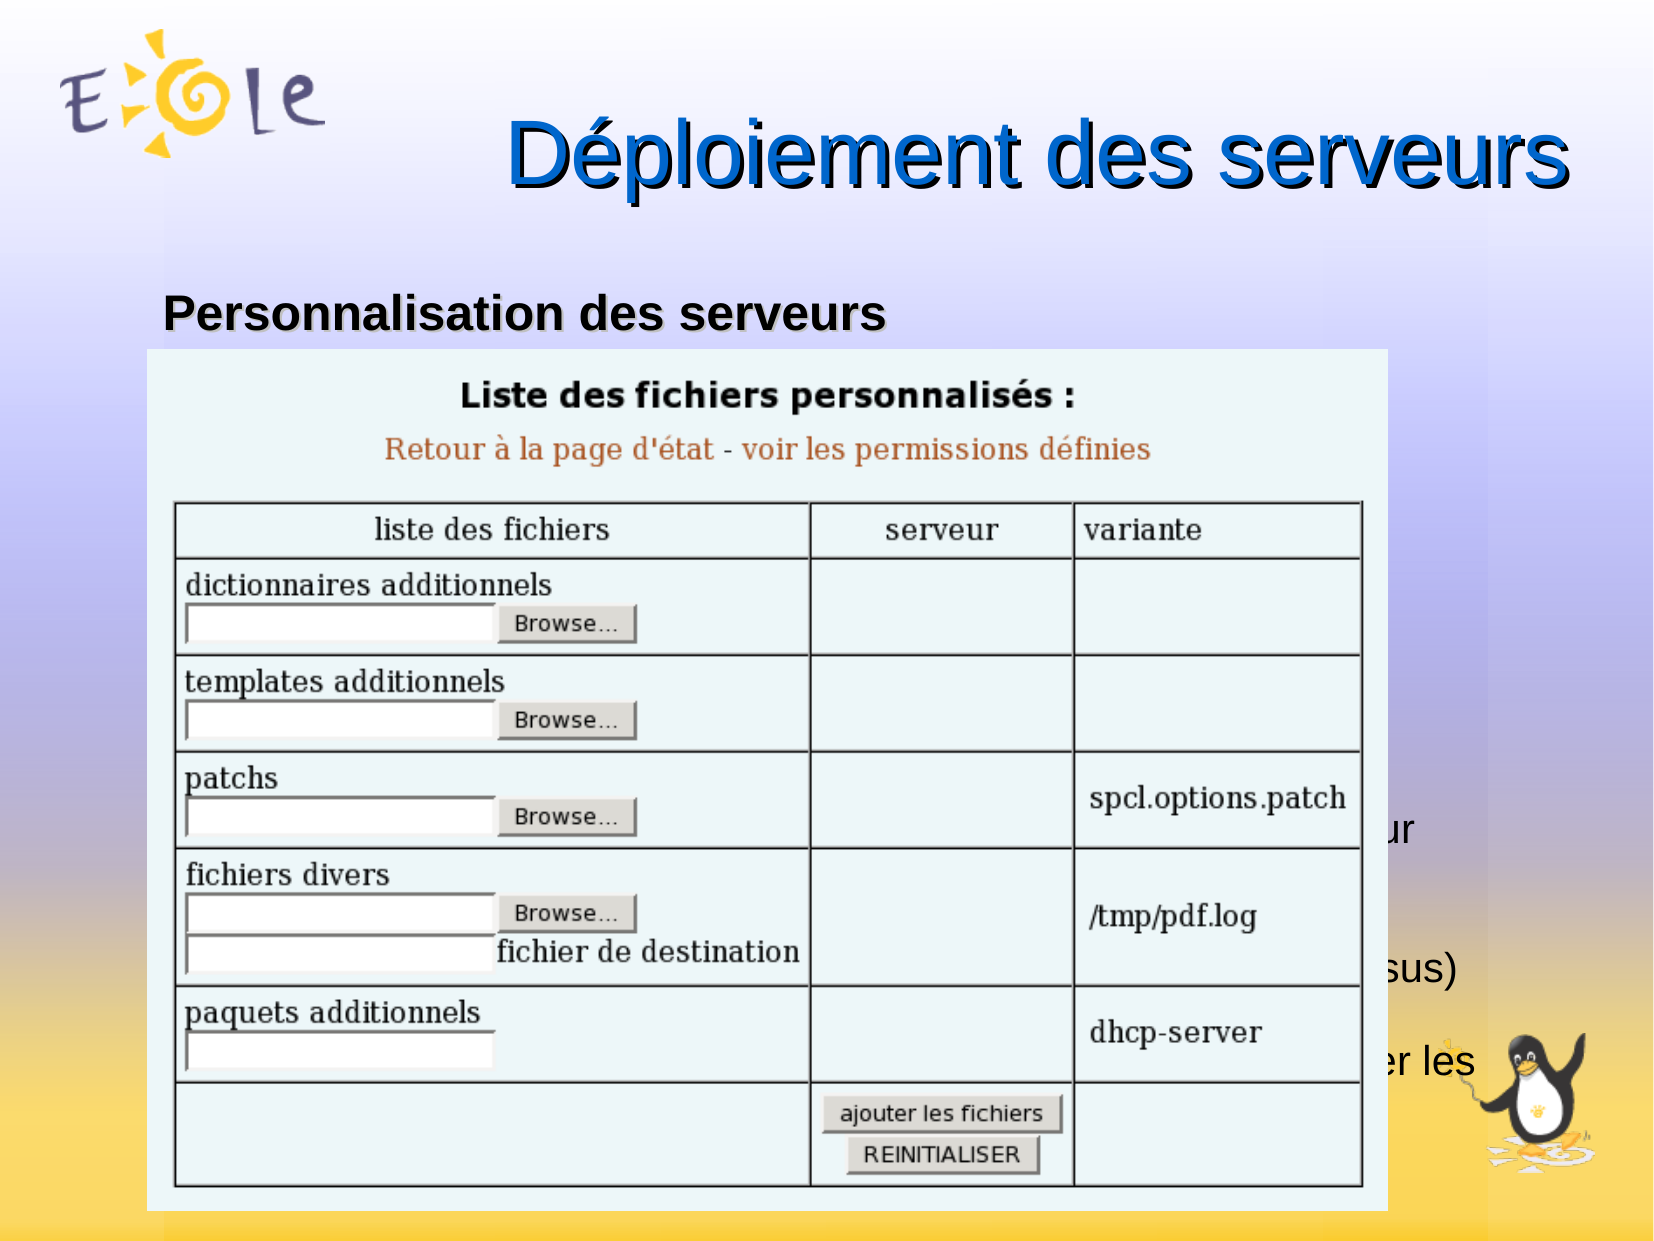

# Déploiement des serveurs
Personnalisation des serveurs
Il est possible de modifier un serveur par différentes méthodes:
	- saisie de valeurs par défaut
	- dictionnaires supplémentaires et fichiers 'templates'
	- patchs
	- fichiers divers envoyés aux serveurs
Notion de variante permettant un déploiement massif:
	variante : Ensemble de modifications à appliquer sur un serveur
	 Eole standard
	- création d'une variante contenant les modifications (cf ci-dessus)
	- assignation de cette variante à un ensemble de serveurs
	- envoi de la nouvelle configuration aux serveurs pour appliquer les modifications.
	- possibilité de transférer des variantes entre deux Zephirs